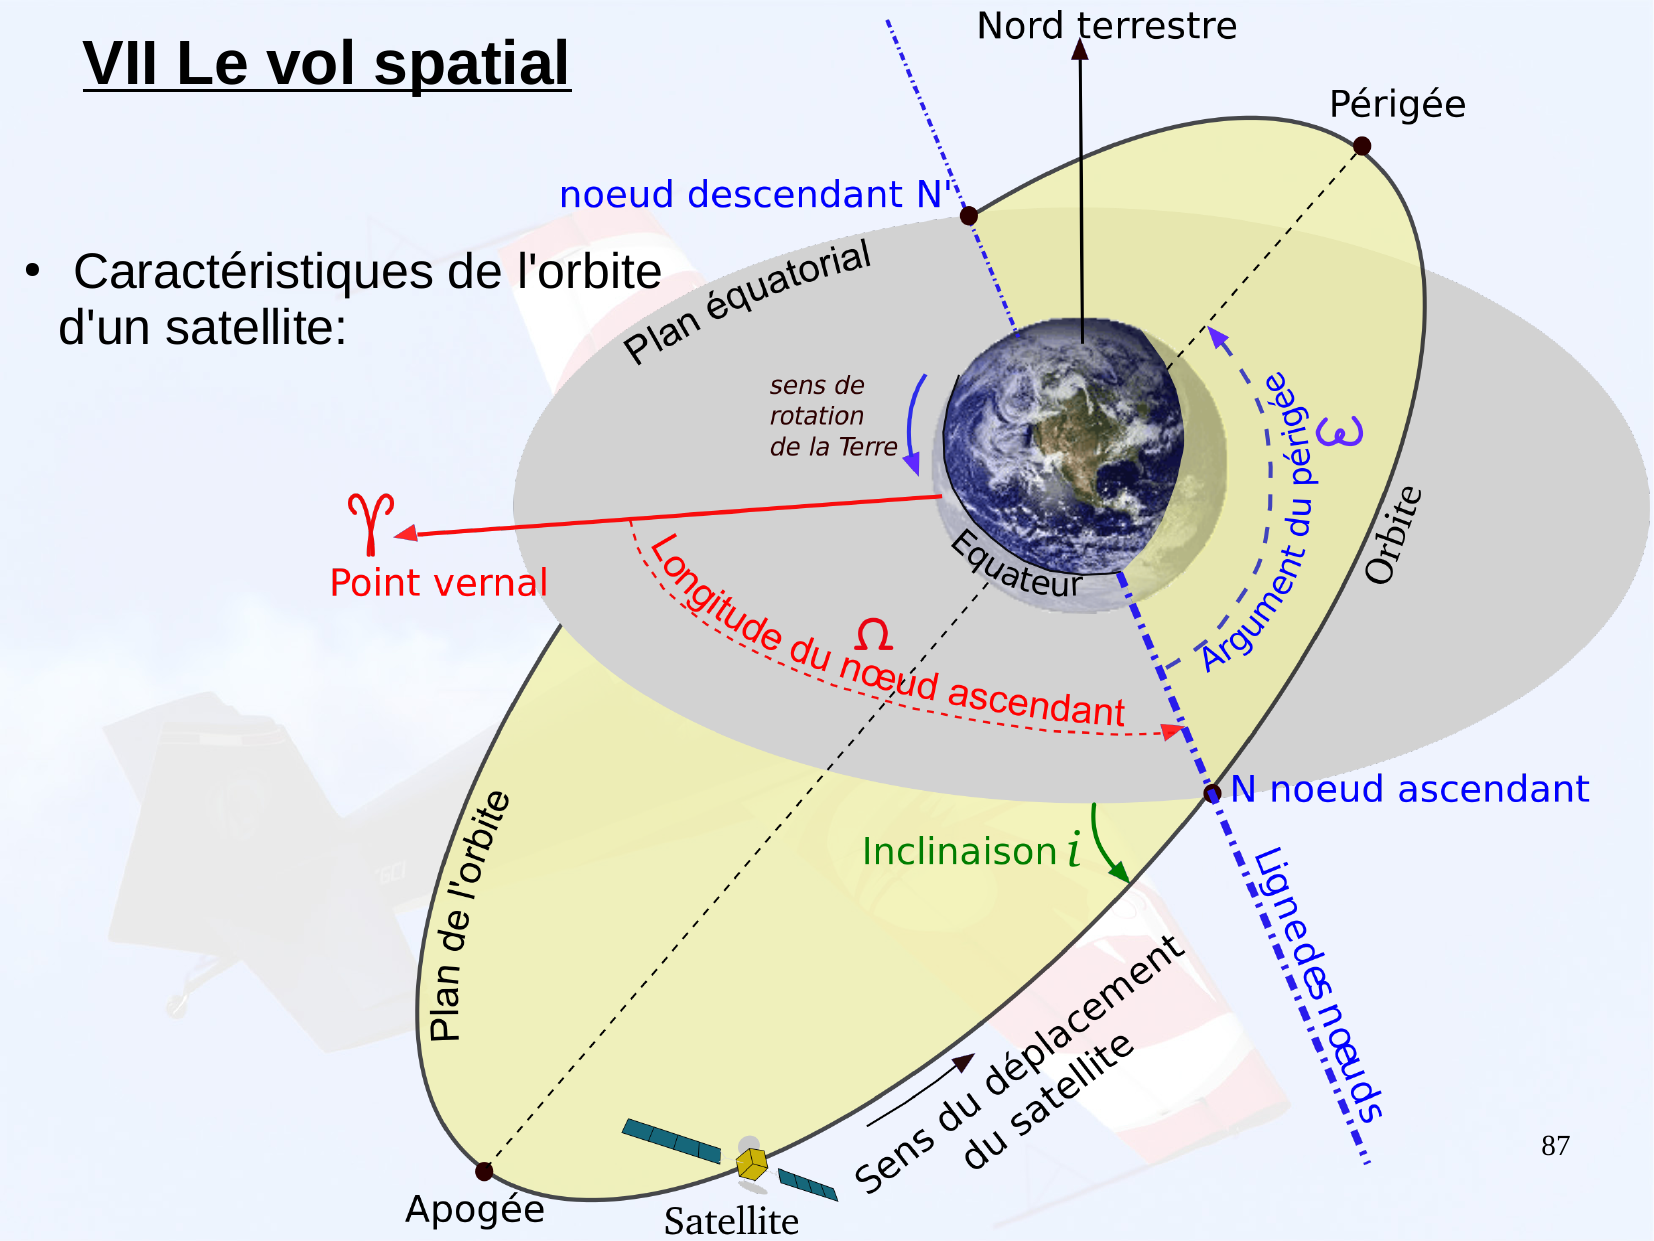

# VII Le vol spatial
 Caractéristiques de l'orbite
d'un satellite:
87